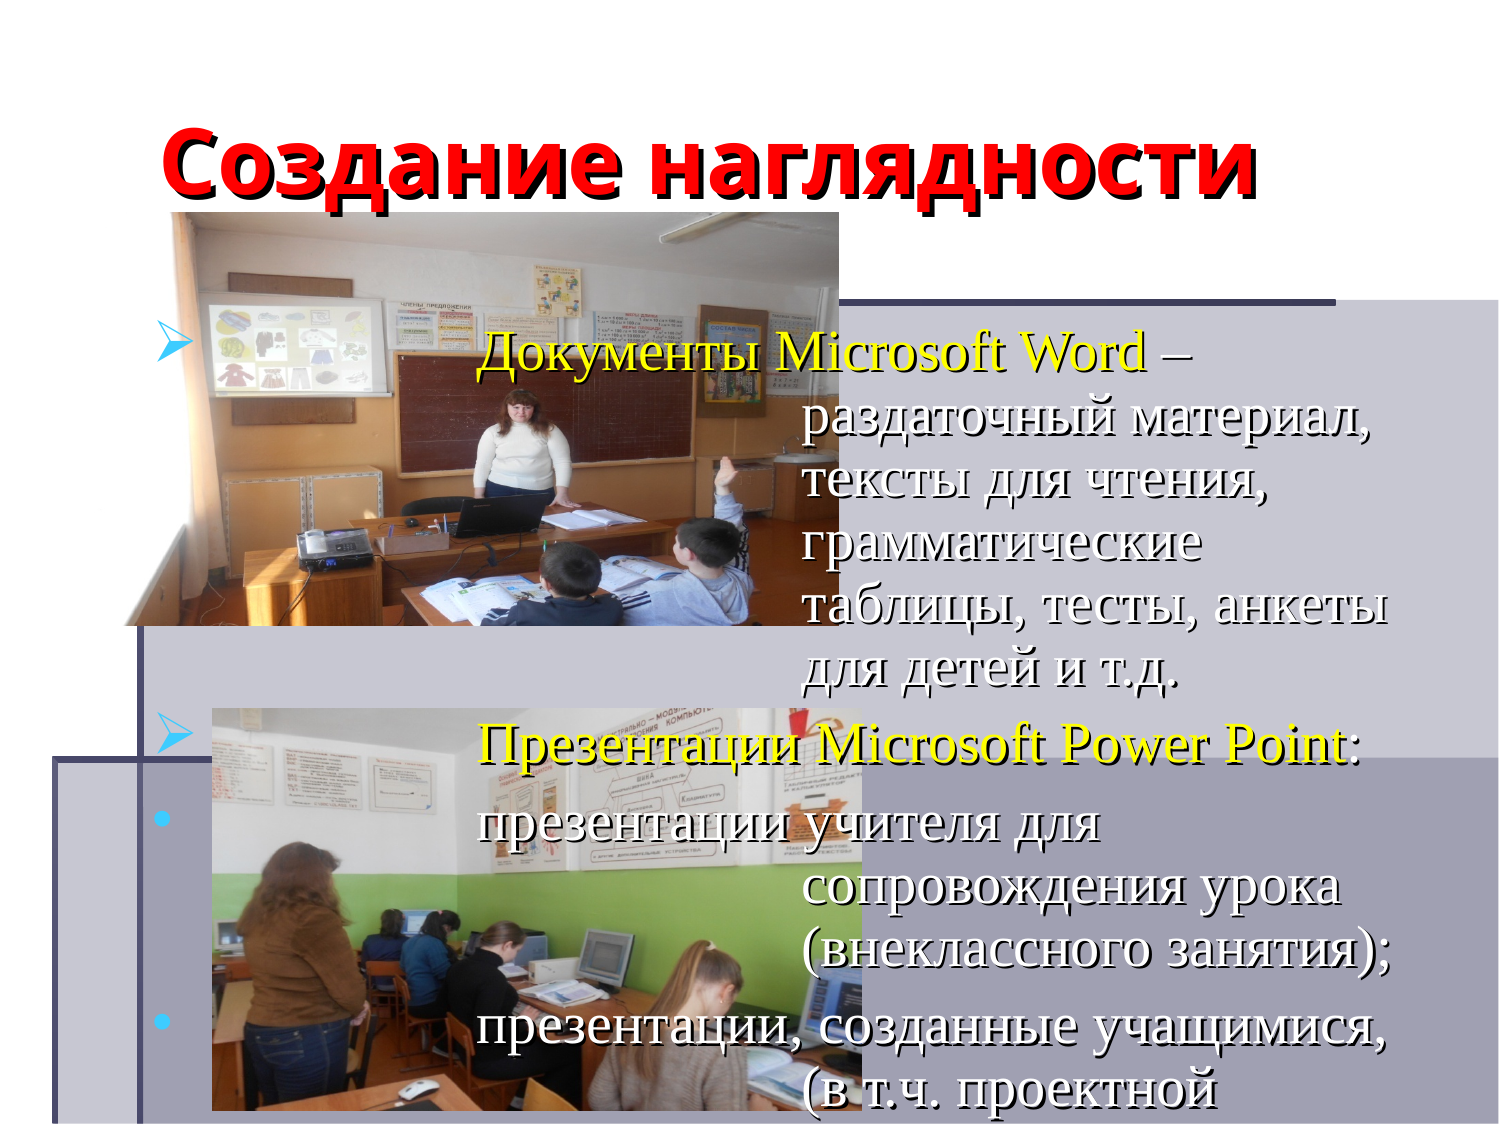

Создание наглядности
Документы Microsoft Word – раздаточный материал, тексты для чтения, грамматические таблицы, тесты, анкеты для детей и т.д.
Презентации Microsoft Power Point:
презентации учителя для сопровождения урока (внеклассного занятия);
презентации, созданные учащимися, (в т.ч. проектной деятельности).